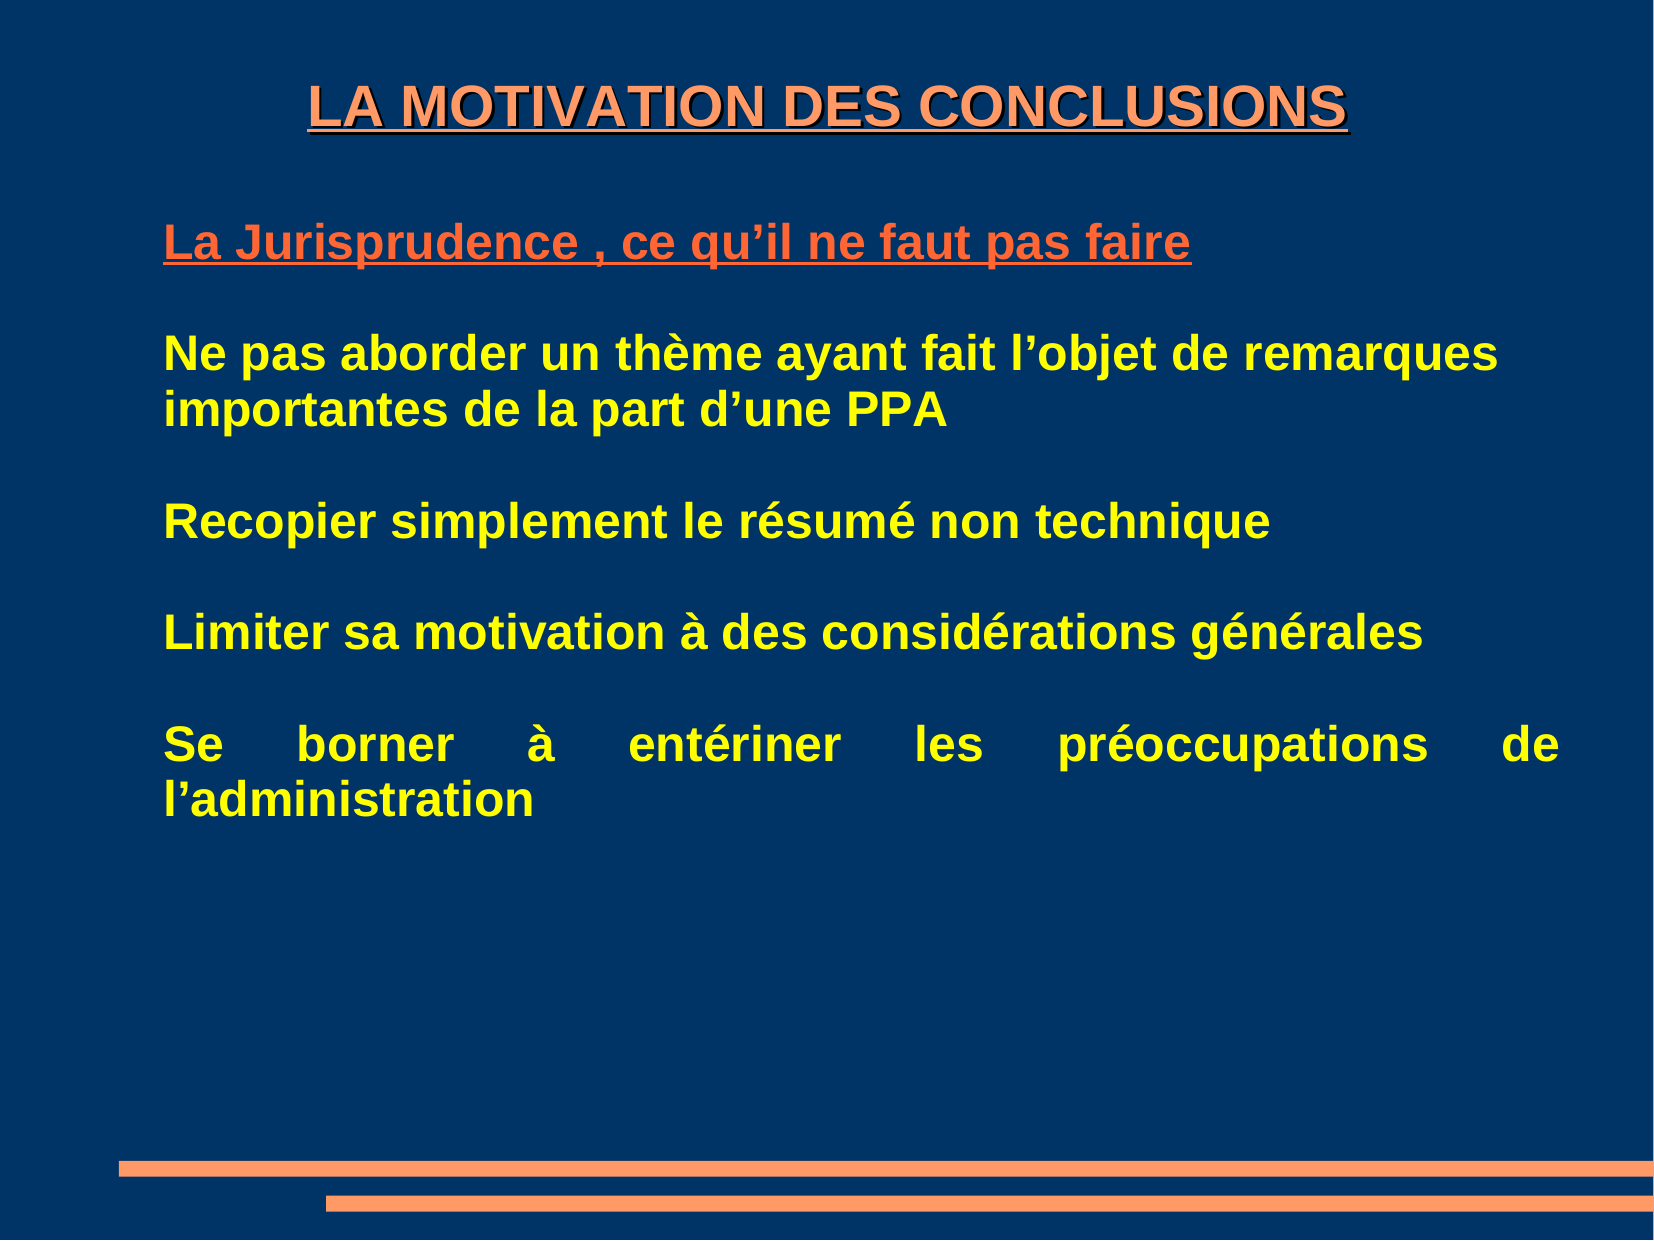

# LA MOTIVATION DES CONCLUSIONS
La Jurisprudence , ce qu’il ne faut pas faire
Ne pas aborder un thème ayant fait l’objet de remarques importantes de la part d’une PPA
Recopier simplement le résumé non technique
Limiter sa motivation à des considérations générales
Se borner à entériner les préoccupations de l’administration